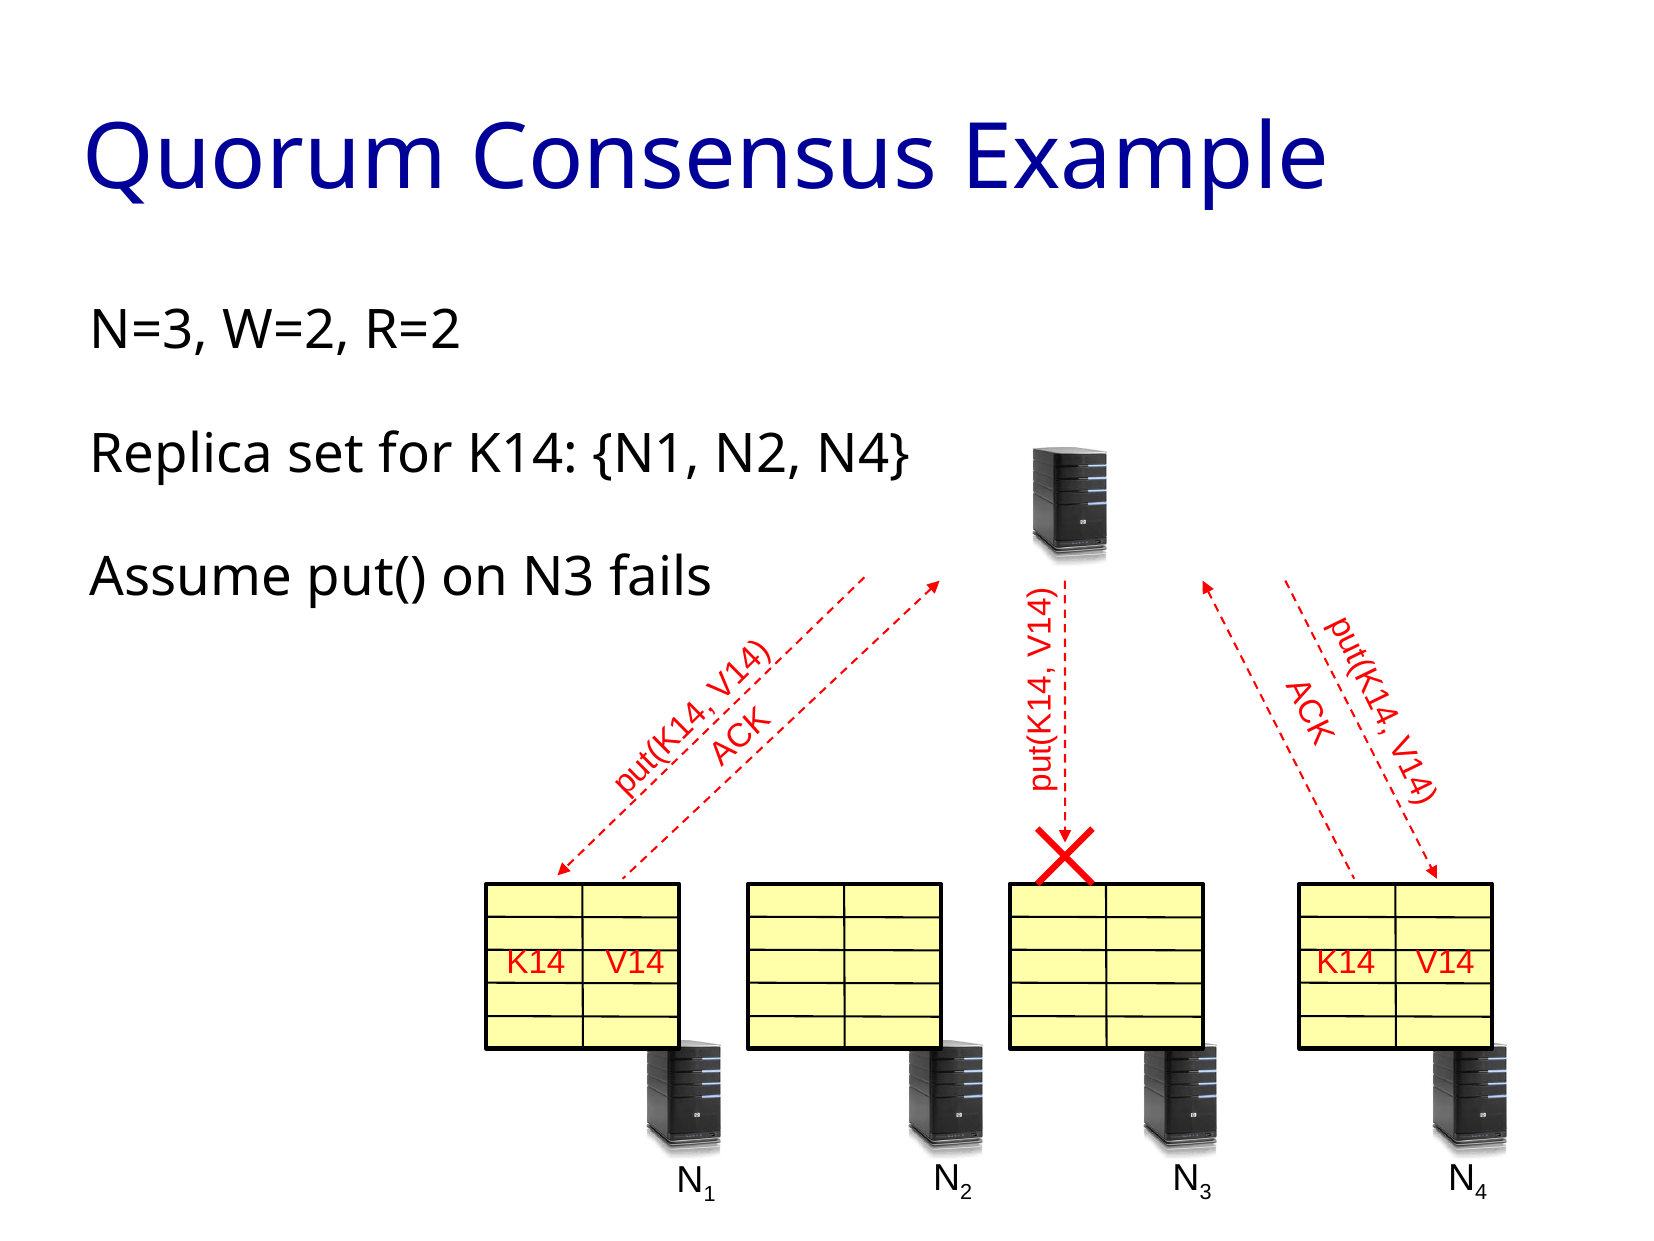

# Quorum Consensus Example
N=3, W=2, R=2
Replica set for K14: {N1, N2, N4}
Assume put() on N3 fails
put(K14, V14)
put(K14, V14)
ACK
ACK
put(K14, V14)
K14
V14
K14
V14
N2
N3
N4
N1